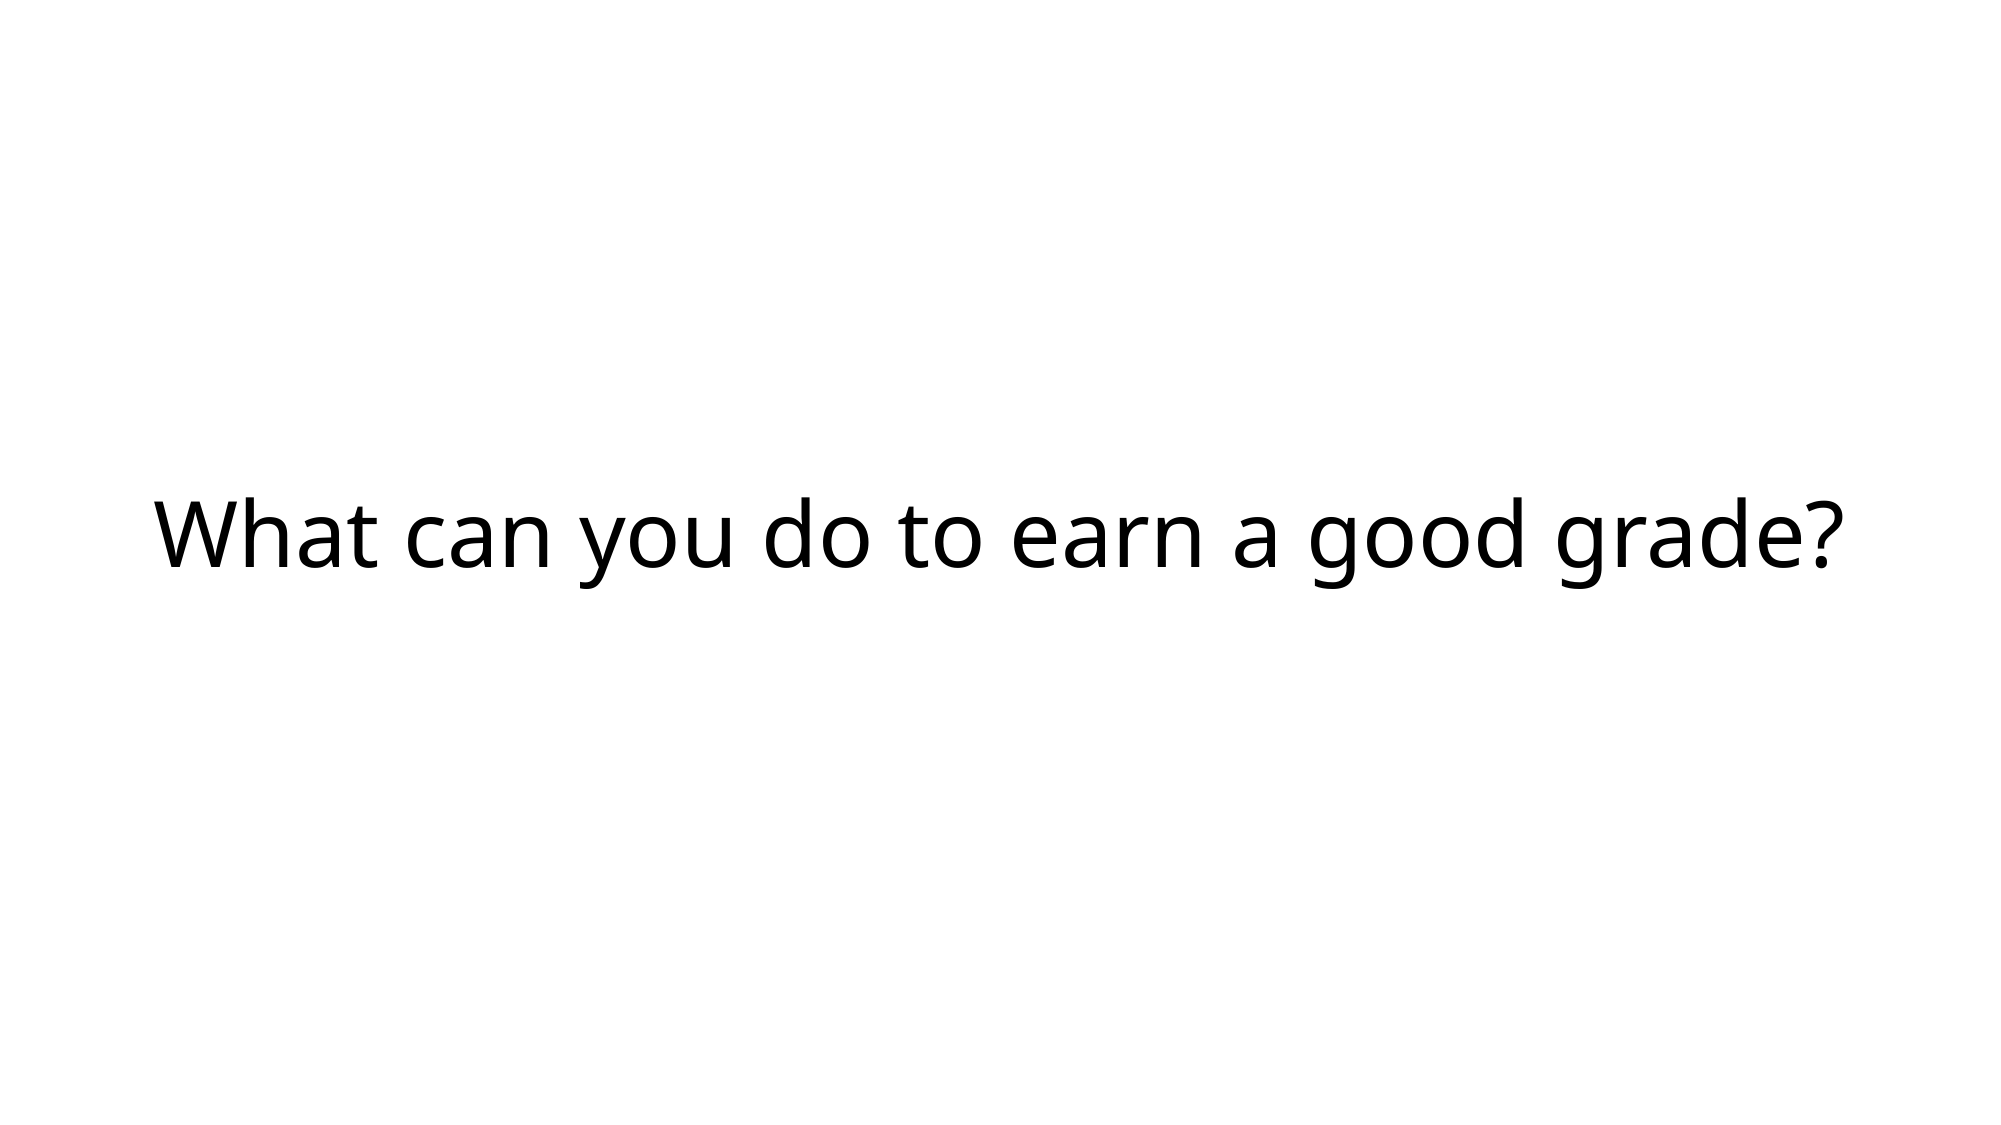

# What can you do to earn a good grade?